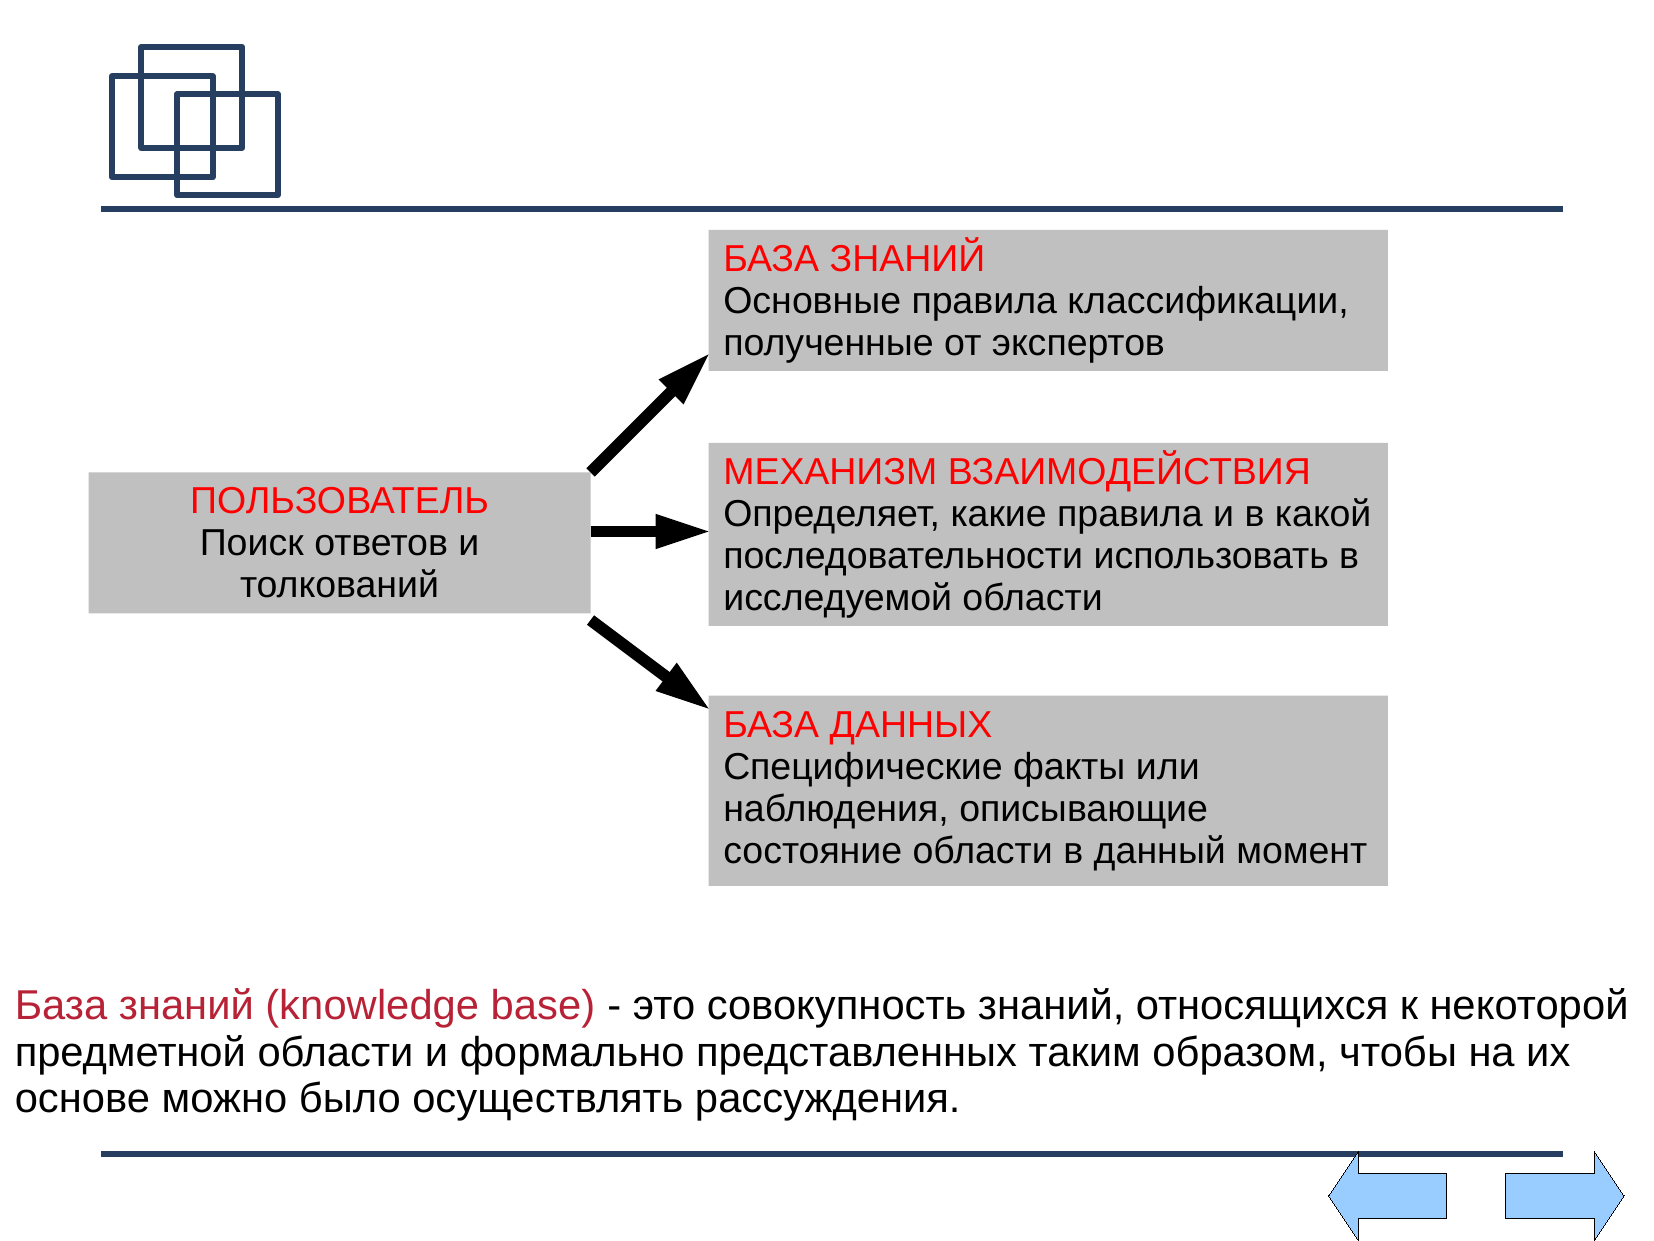

БАЗА ЗНАНИЙ
Основные правила классификации, полученные от экспертов
МЕХАНИЗМ ВЗАИМОДЕЙСТВИЯ
Определяет, какие правила и в какой последовательности использовать в исследуемой области
ПОЛЬЗОВАТЕЛЬ
Поиск ответов и толкований
БАЗА ДАННЫХ
Специфические факты или наблюдения, описывающие состояние области в данный момент
База знаний (knowledge base) - это совокупность знаний, относящихся к некоторой предметной области и формально представленных таким образом, чтобы на их основе можно было осуществлять рассуждения.